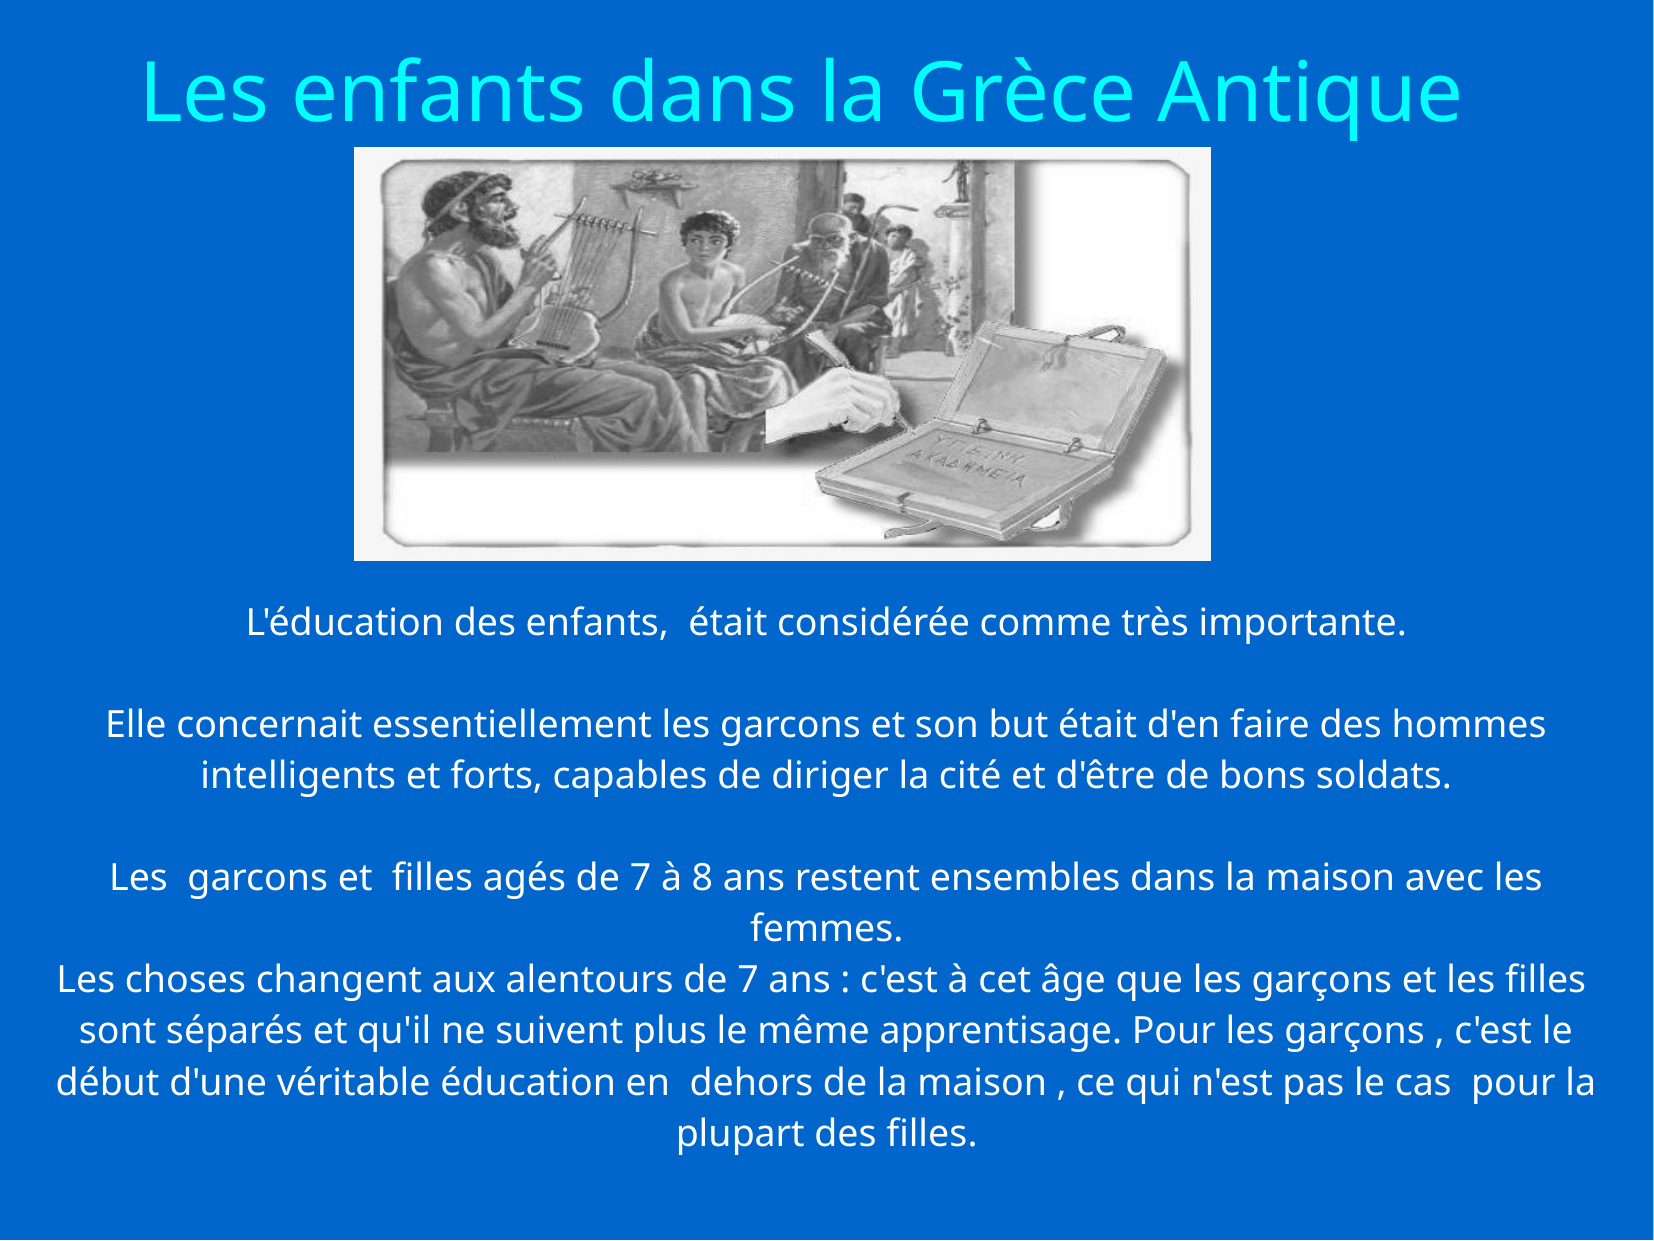

Les enfants dans la Grèce Antique
L'éducation des enfants, était considérée comme très importante.
Elle concernait essentiellement les garcons et son but était d'en faire des hommes intelligents et forts, capables de diriger la cité et d'être de bons soldats.
Les garcons et filles agés de 7 à 8 ans restent ensembles dans la maison avec les femmes.
Les choses changent aux alentours de 7 ans : c'est à cet âge que les garçons et les filles sont séparés et qu'il ne suivent plus le même apprentisage. Pour les garçons , c'est le début d'une véritable éducation en dehors de la maison , ce qui n'est pas le cas pour la plupart des filles.